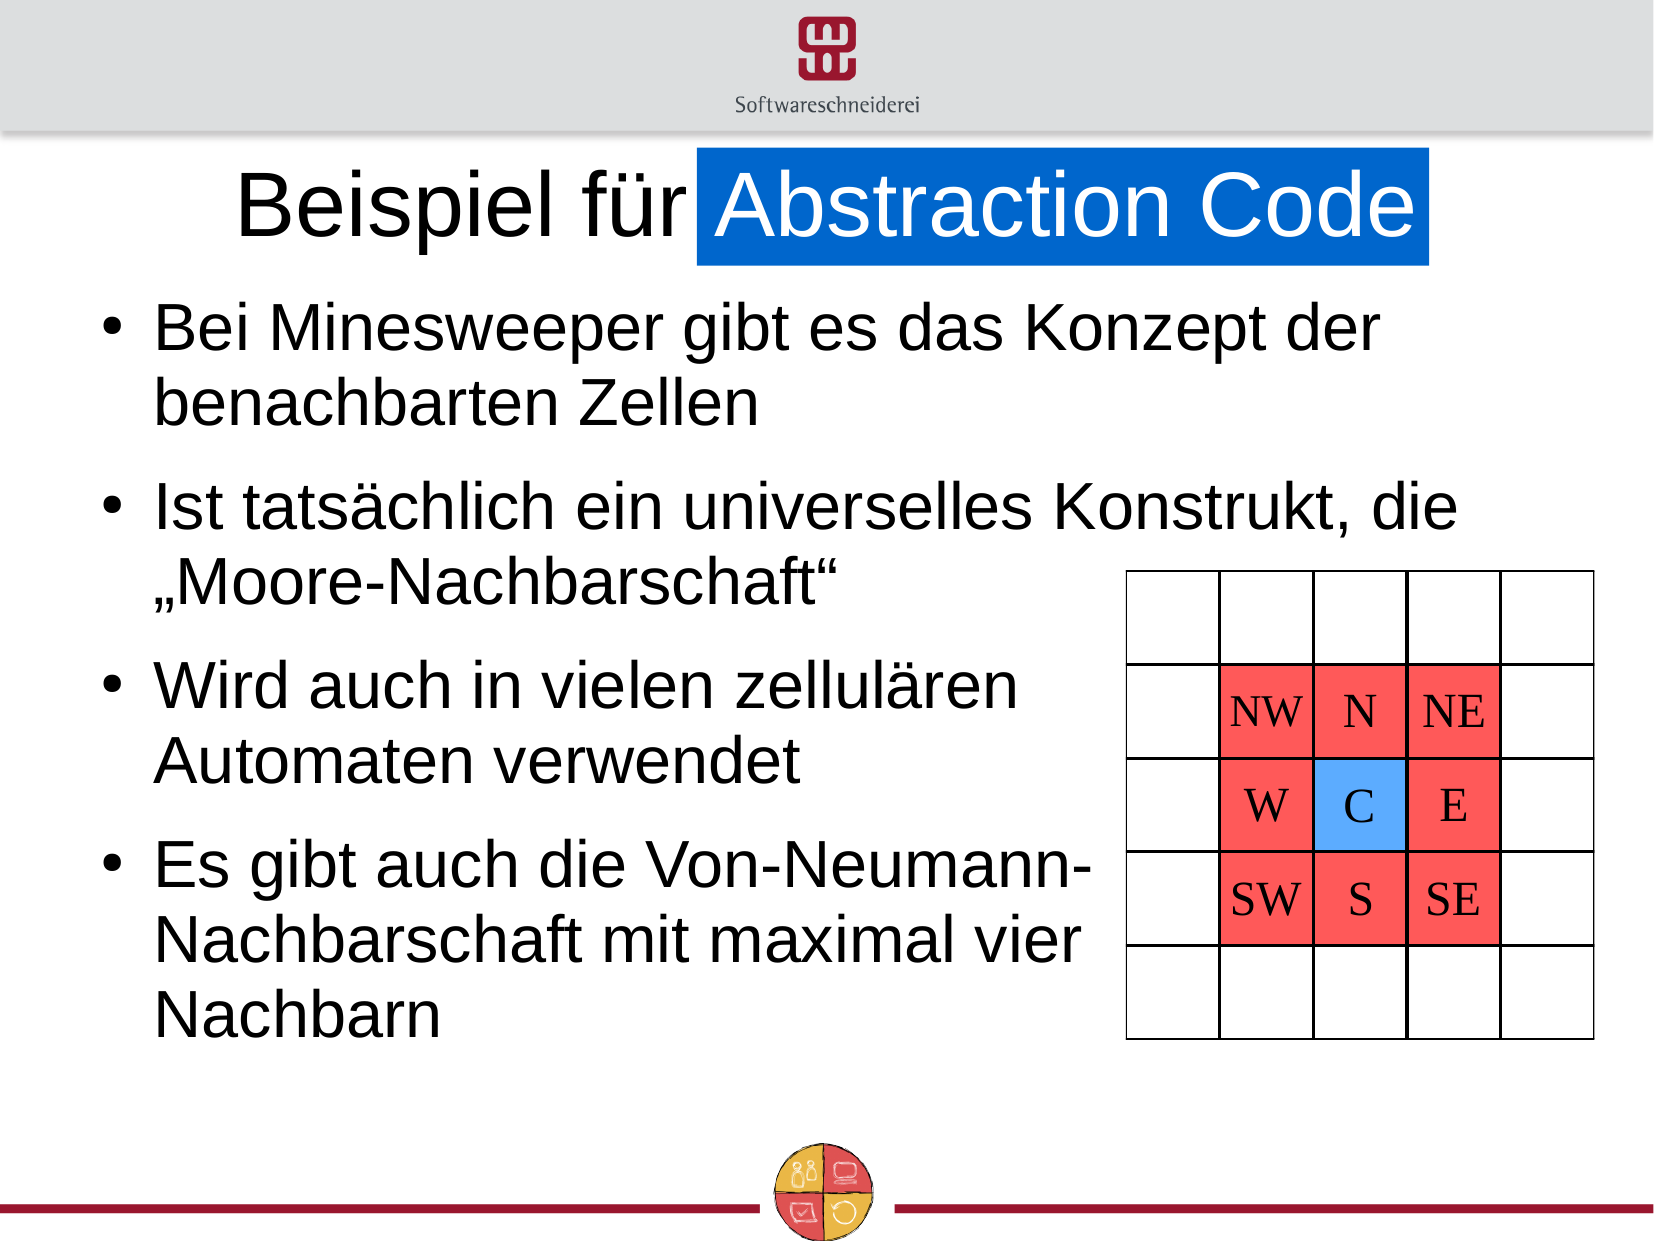

# Beispiel für Abstraction Code
Bei Minesweeper gibt es das Konzept der benachbarten Zellen
Ist tatsächlich ein universelles Konstrukt, die „Moore-Nachbarschaft“
Wird auch in vielen zellulären
Automaten verwendet
Es gibt auch die Von-Neumann-
Nachbarschaft mit maximal vier
Nachbarn